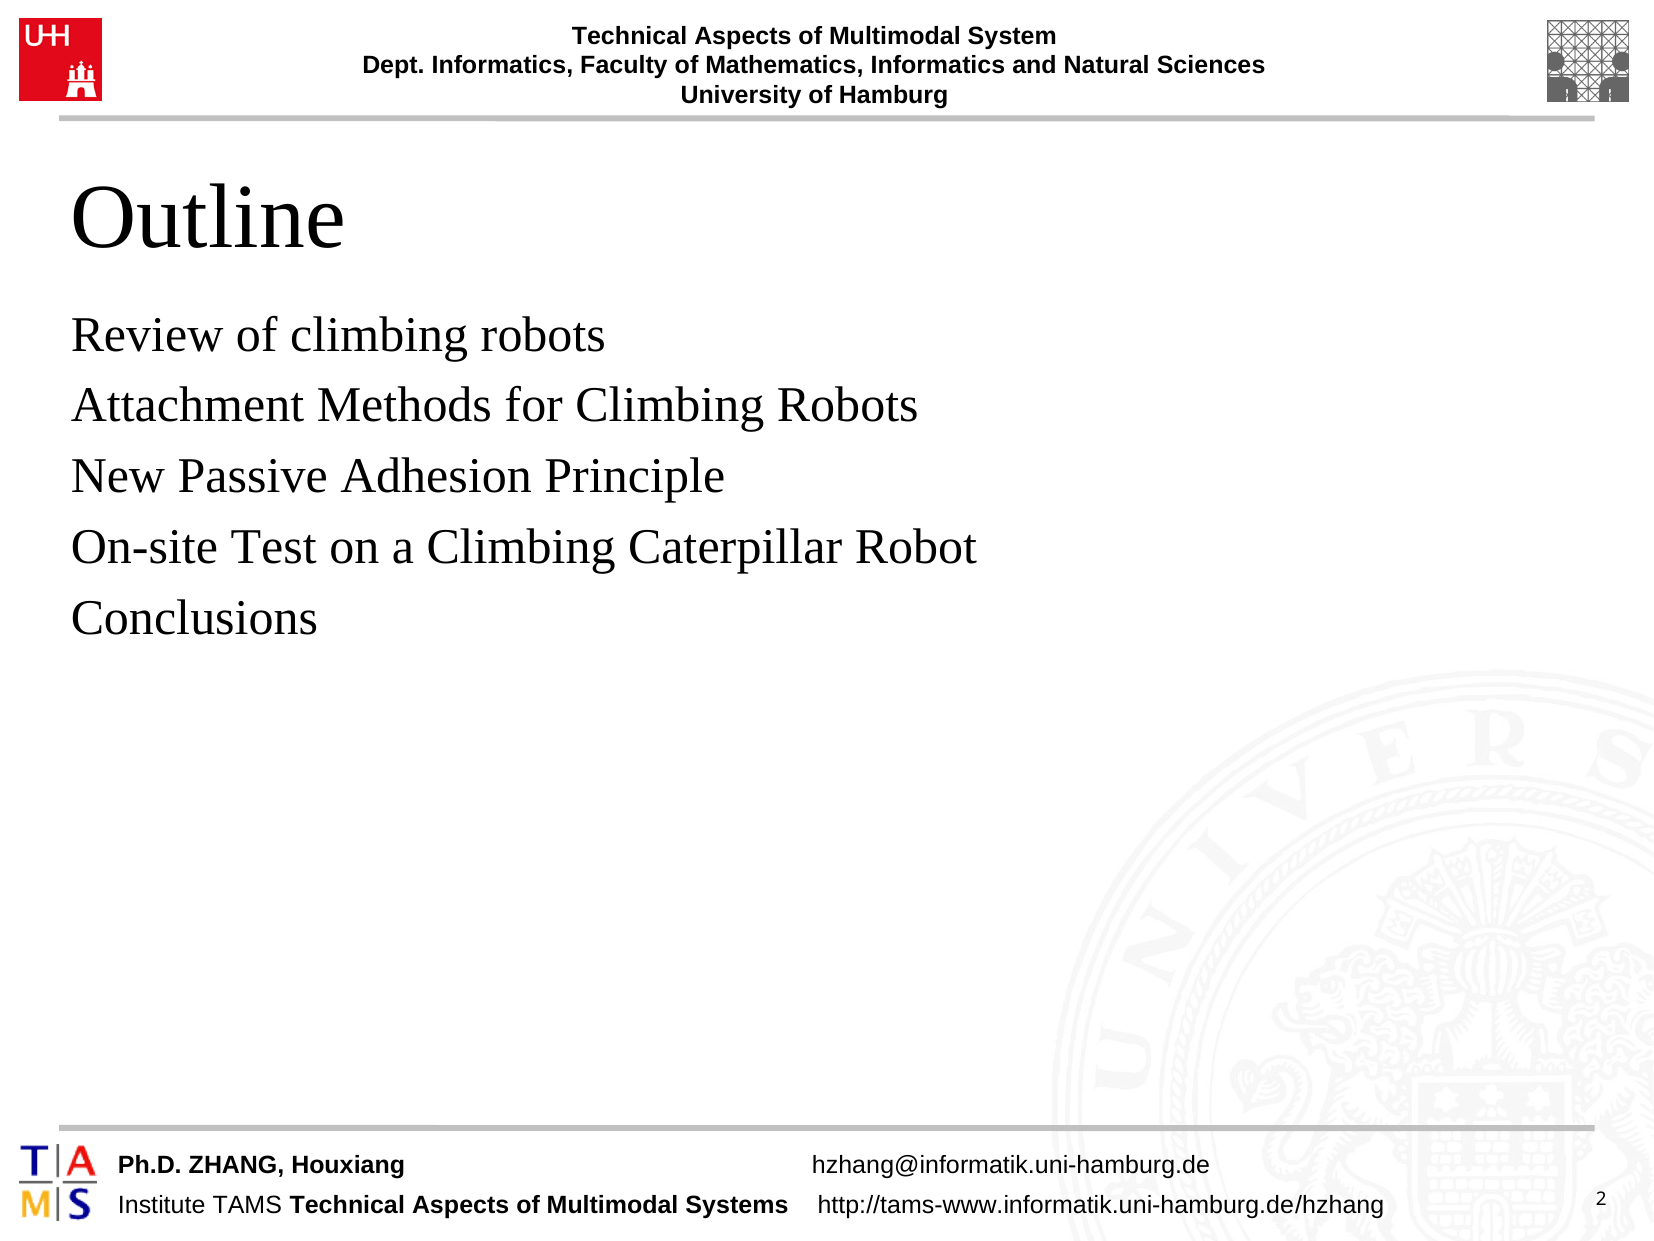

# Outline
Review of climbing robots
Attachment Methods for Climbing Robots
New Passive Adhesion Principle
On-site Test on a Climbing Caterpillar Robot
Conclusions